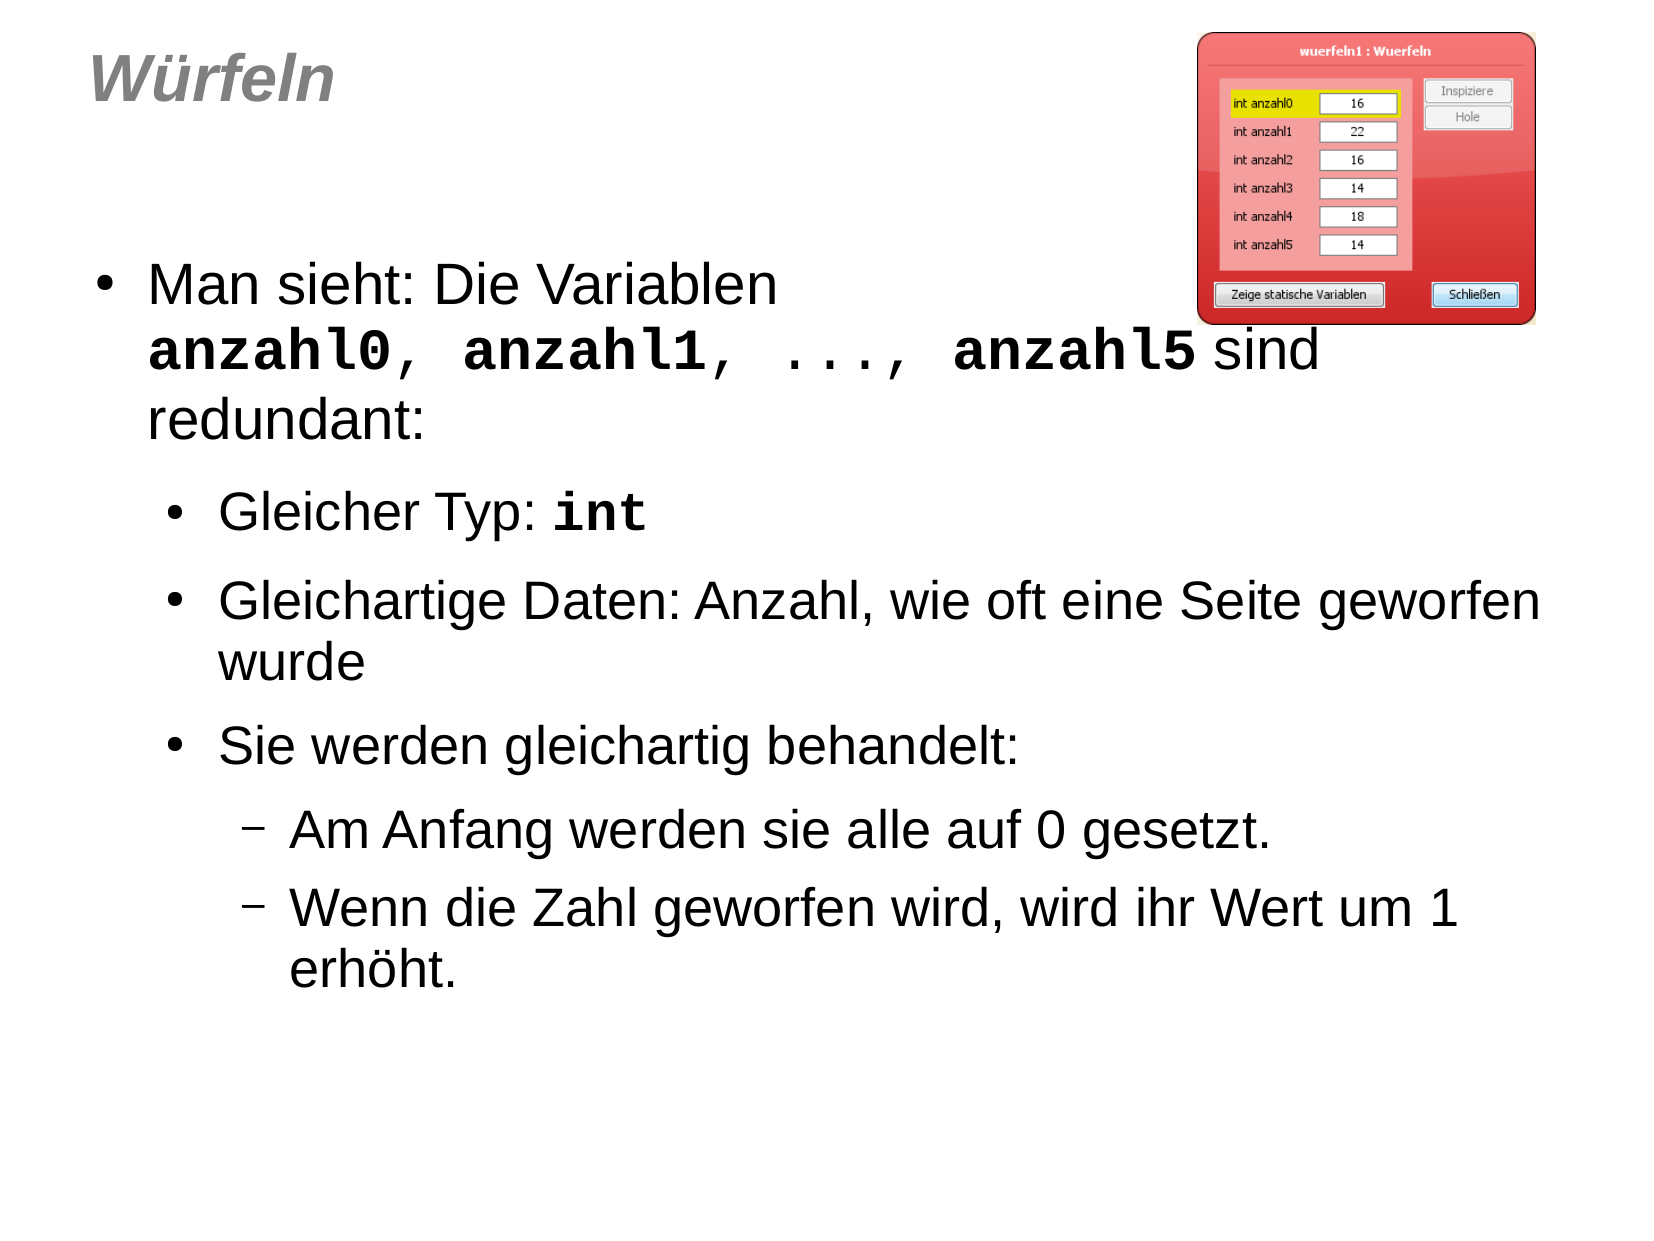

Würfeln
# Man sieht: Die Variablen anzahl0, anzahl1, ..., anzahl5 sind redundant:
Gleicher Typ: int
Gleichartige Daten: Anzahl, wie oft eine Seite geworfen wurde
Sie werden gleichartig behandelt:
Am Anfang werden sie alle auf 0 gesetzt.
Wenn die Zahl geworfen wird, wird ihr Wert um 1 erhöht.